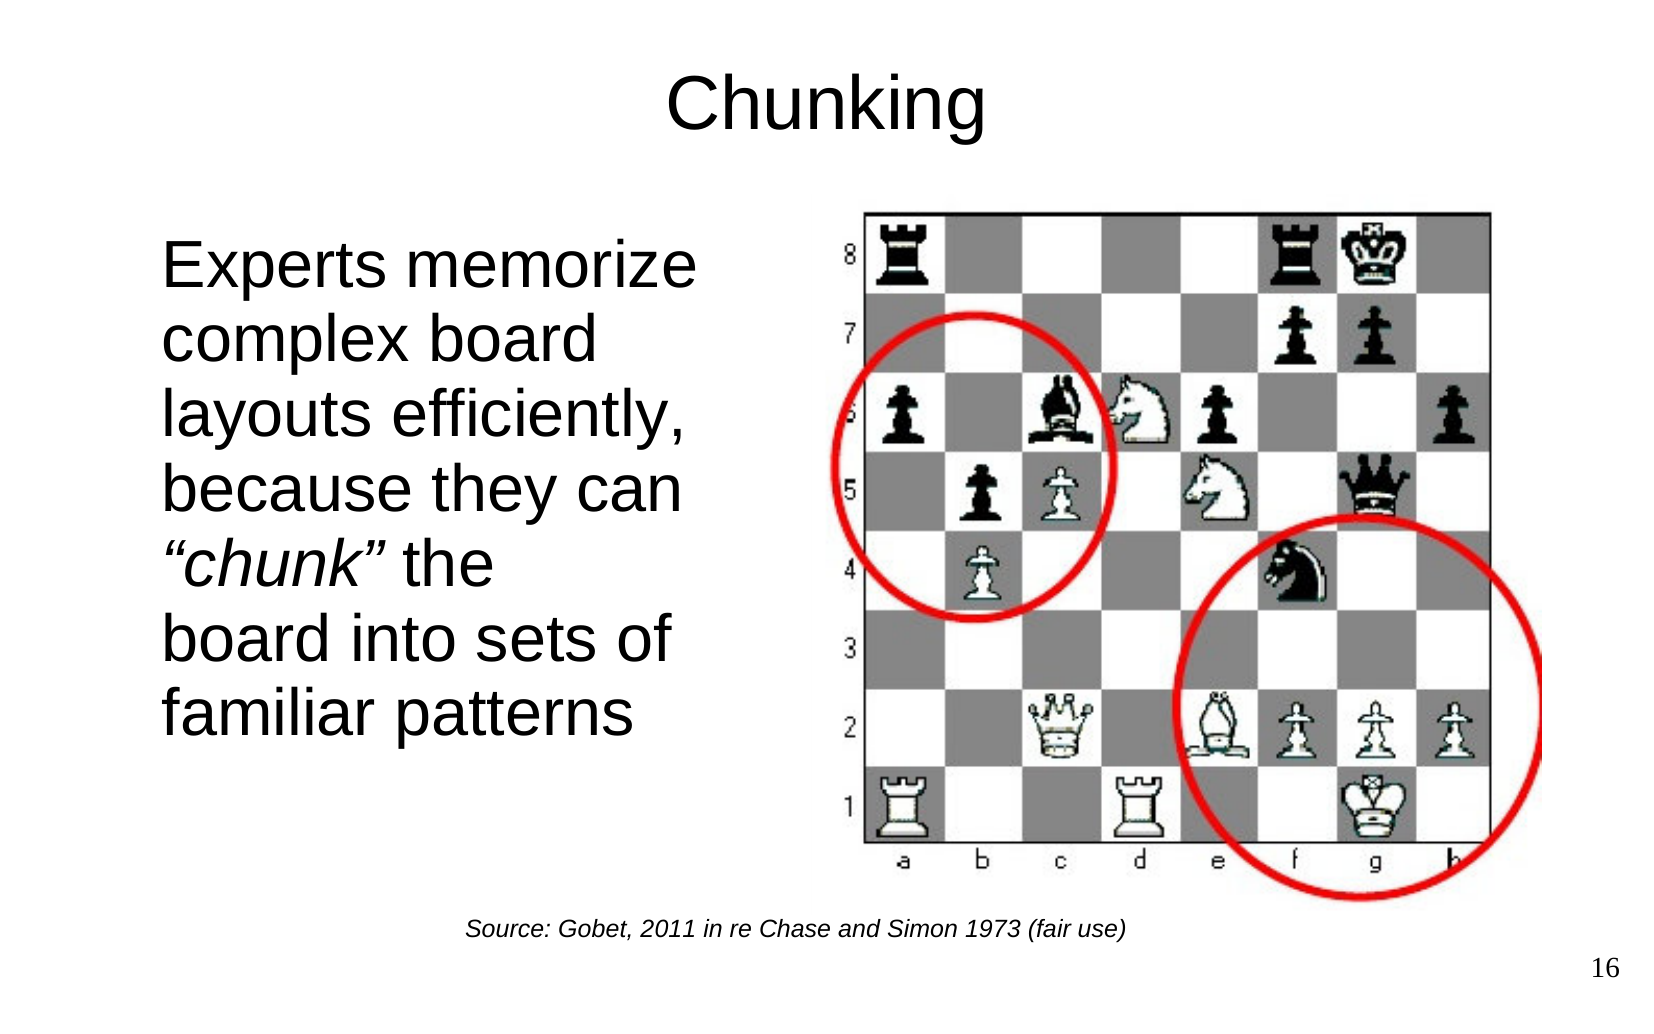

# Chunking
Experts memorize
complex board
layouts efficiently,
because they can
“chunk” the
board into sets of
familiar patterns
Source: Gobet, 2011 in re Chase and Simon 1973 (fair use)